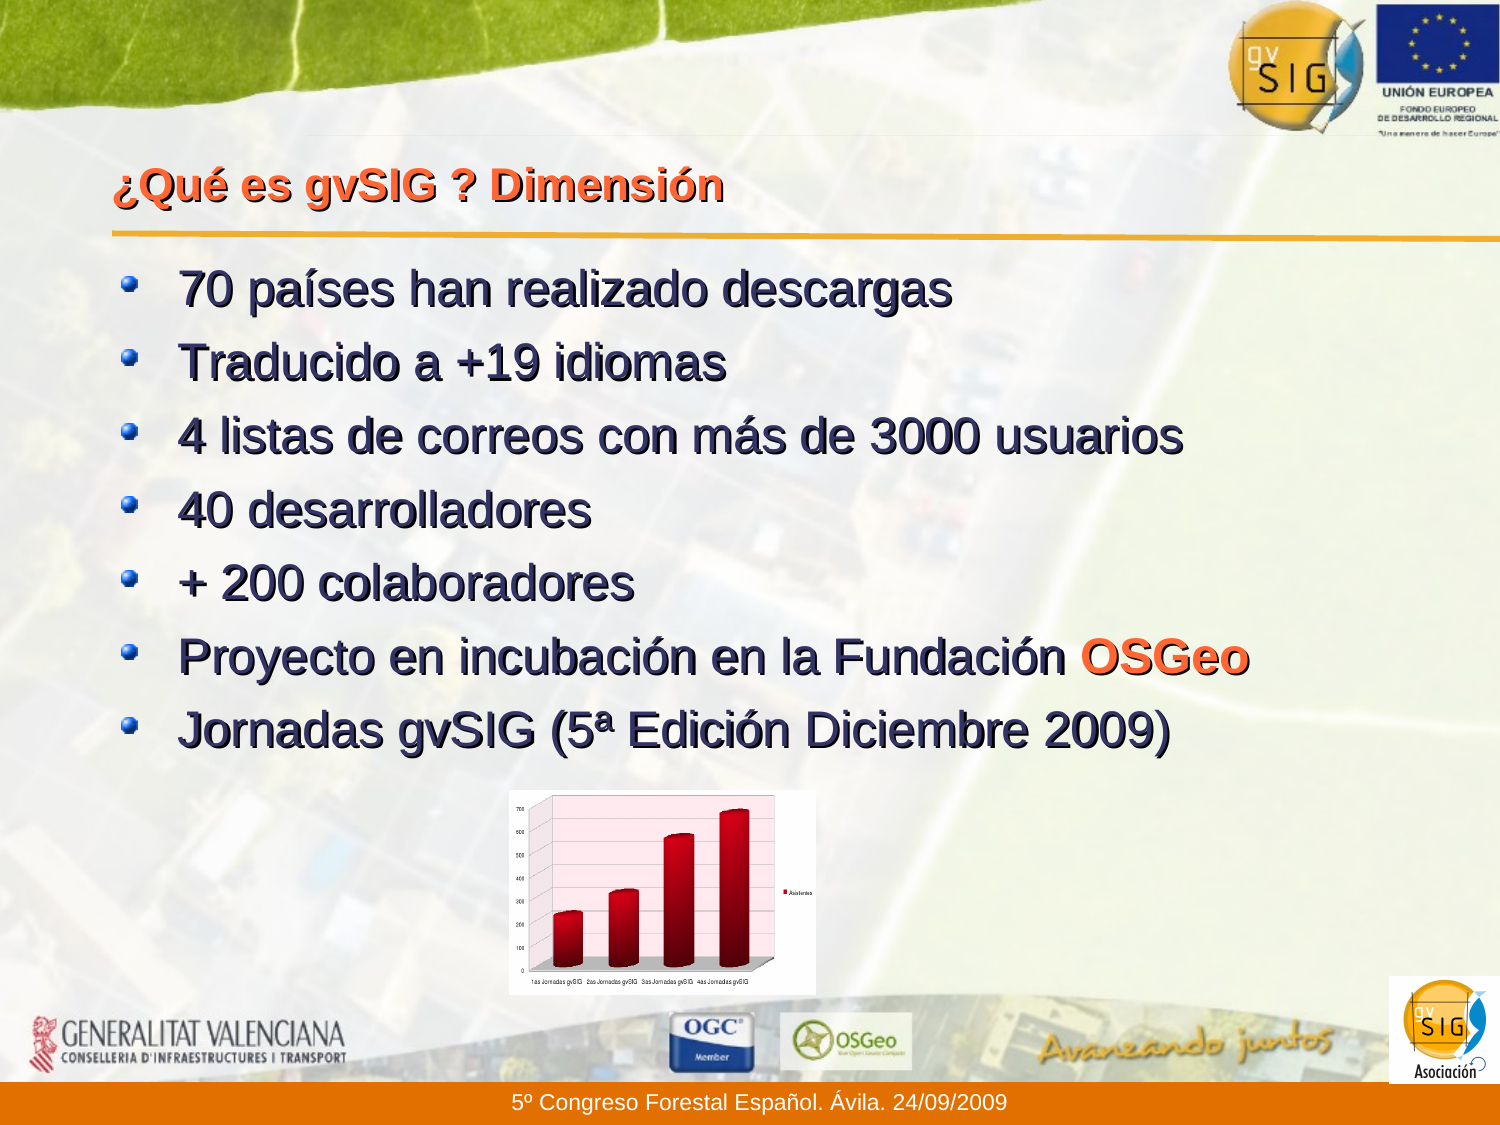

#
¿Qué es gvSIG ? Dimensión
70 países han realizado descargas
Traducido a +19 idiomas
4 listas de correos con más de 3000 usuarios
40 desarrolladores
+ 200 colaboradores
Proyecto en incubación en la Fundación OSGeo
Jornadas gvSIG (5ª Edición Diciembre 2009)